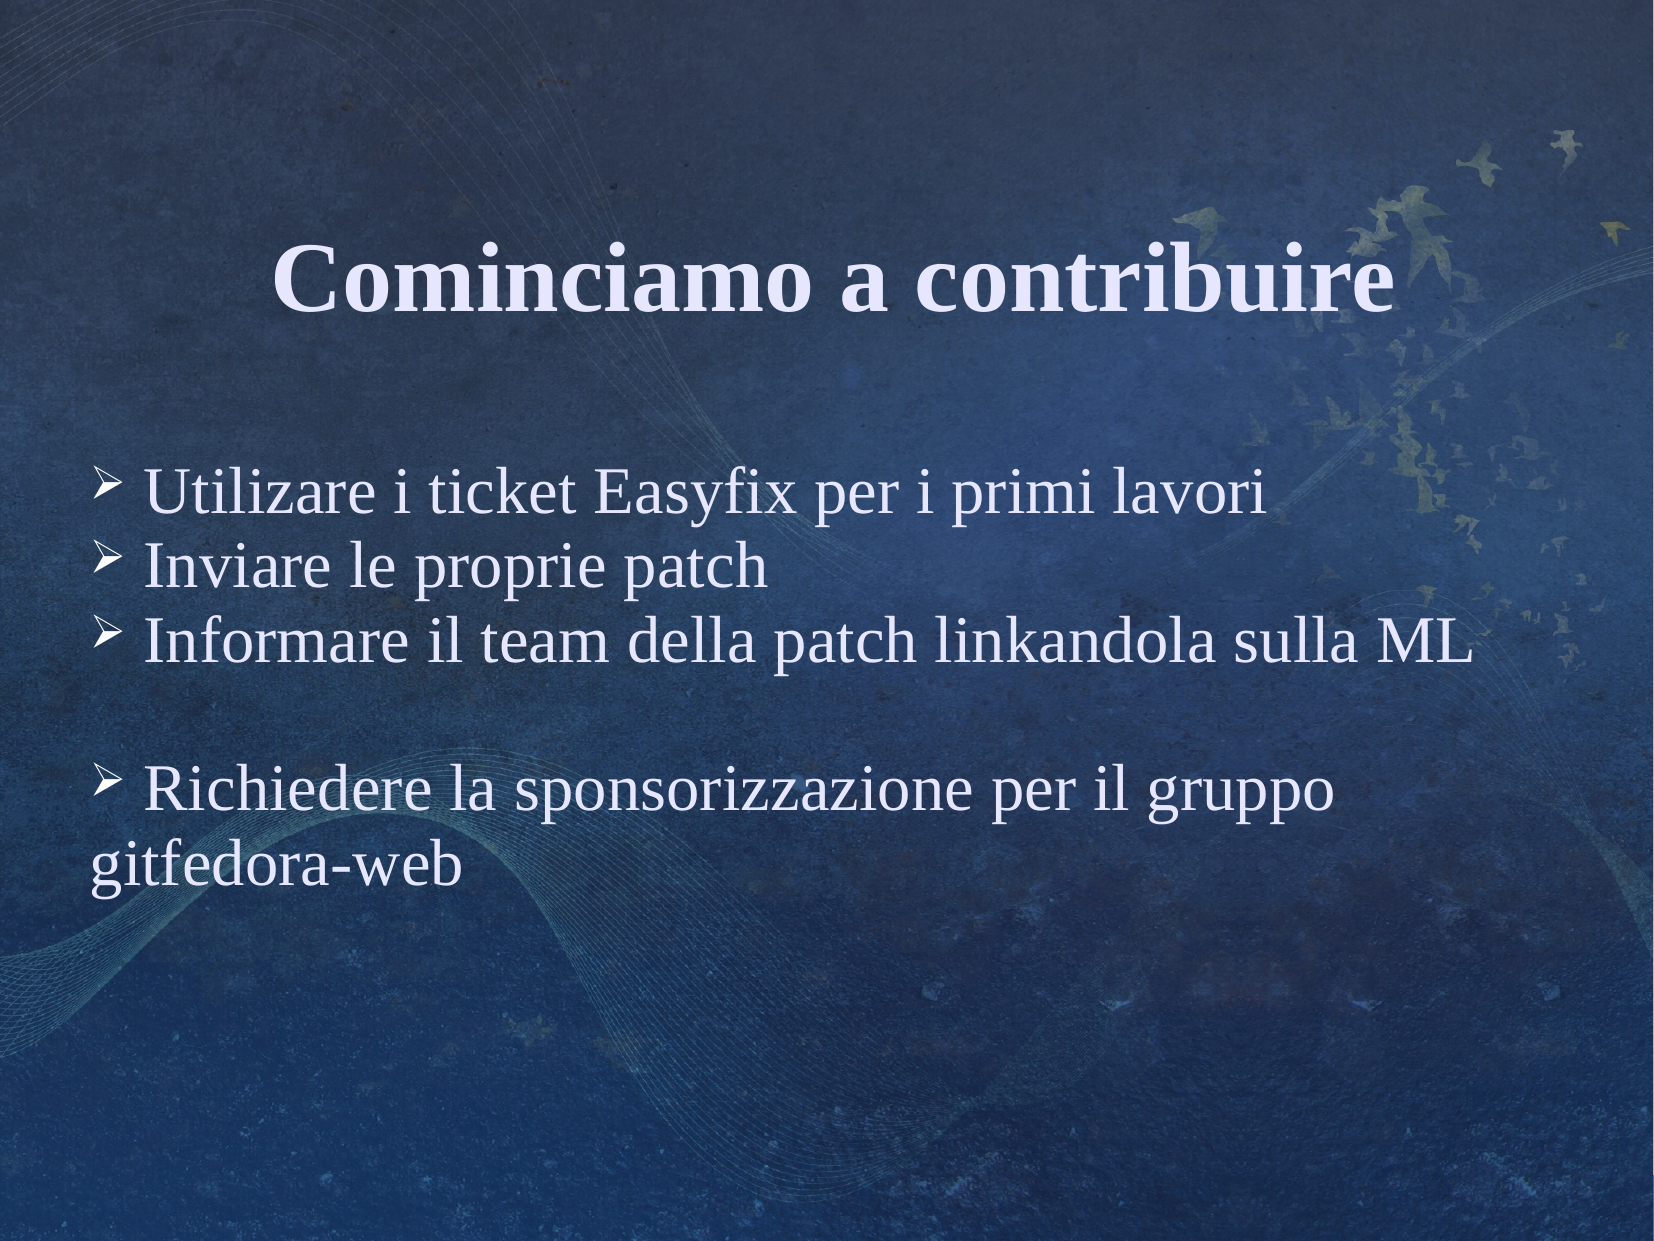

Cominciamo a contribuire
 Utilizare i ticket Easyfix per i primi lavori
 Inviare le proprie patch
 Informare il team della patch linkandola sulla ML
 Richiedere la sponsorizzazione per il gruppo gitfedora-web